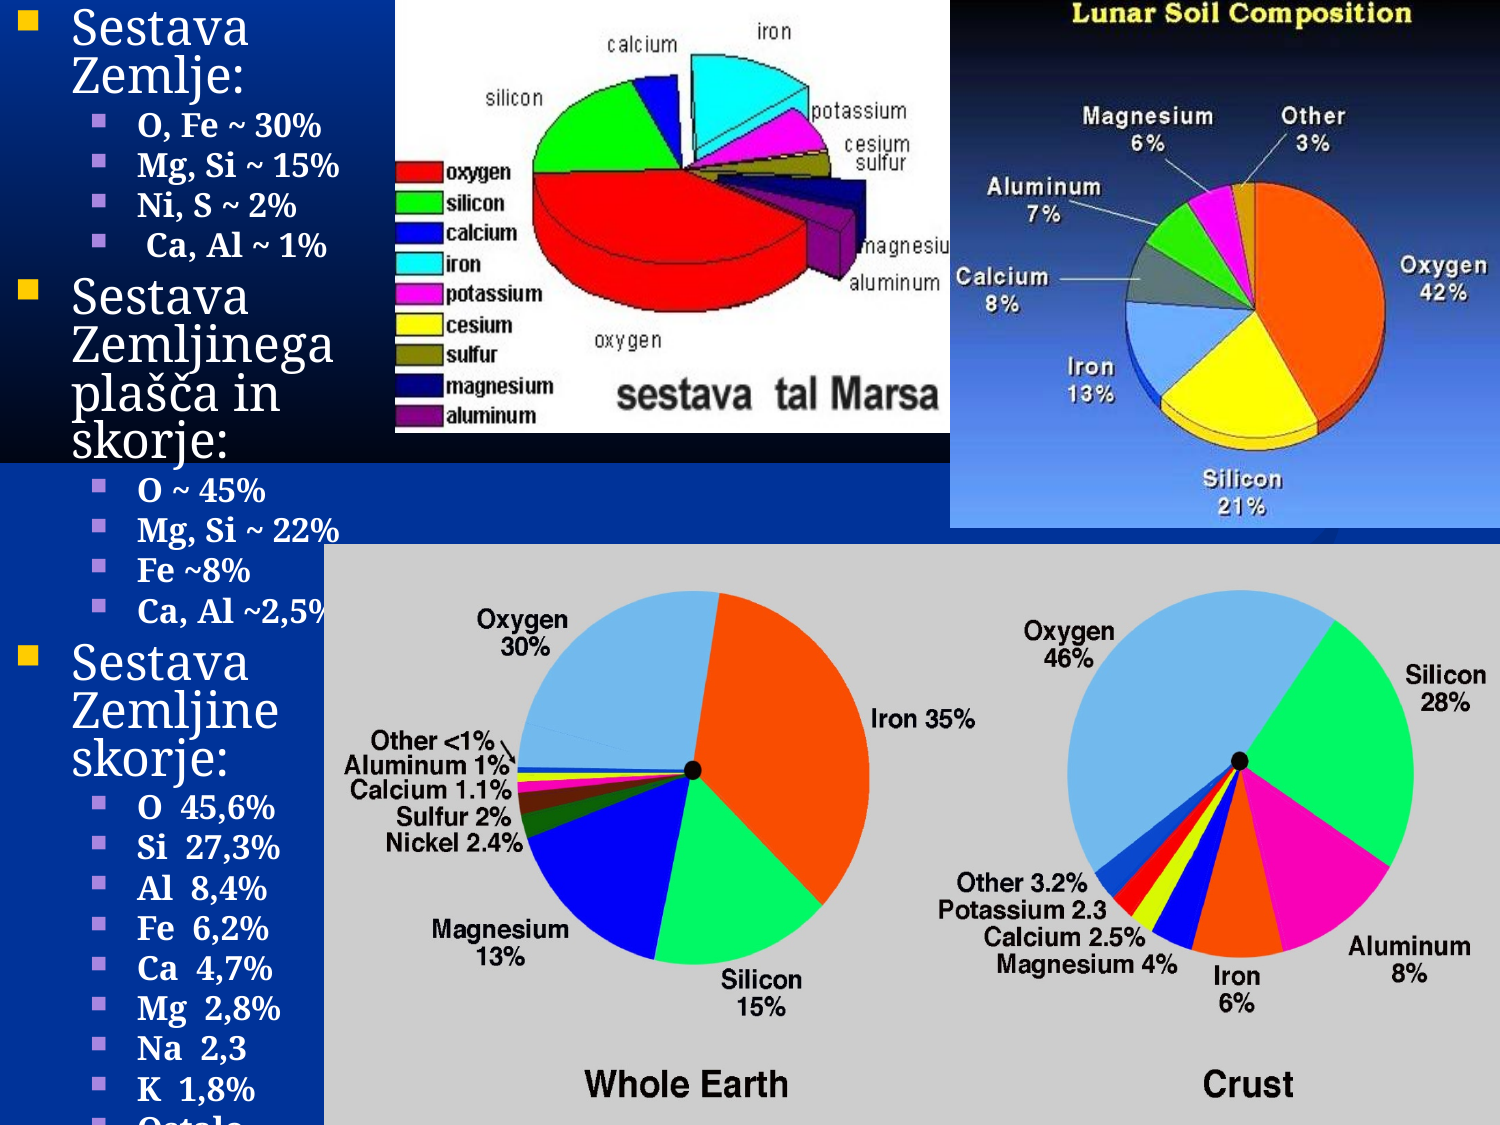

# Sestava Zemlje:
O, Fe ~ 30%
Mg, Si ~ 15%
Ni, S ~ 2%
 Ca, Al ~ 1%
Sestava Zemljinega plašča in skorje:
O ~ 45%
Mg, Si ~ 22%
Fe ~8%
Ca, Al ~2,5%
Sestava Zemljine skorje:
O 45,6%
Si 27,3%
Al 8,4%
Fe 6,2%
Ca 4,7%
Mg 2,8%
Na 2,3
K 1,8%
Ostalo
 0,9%